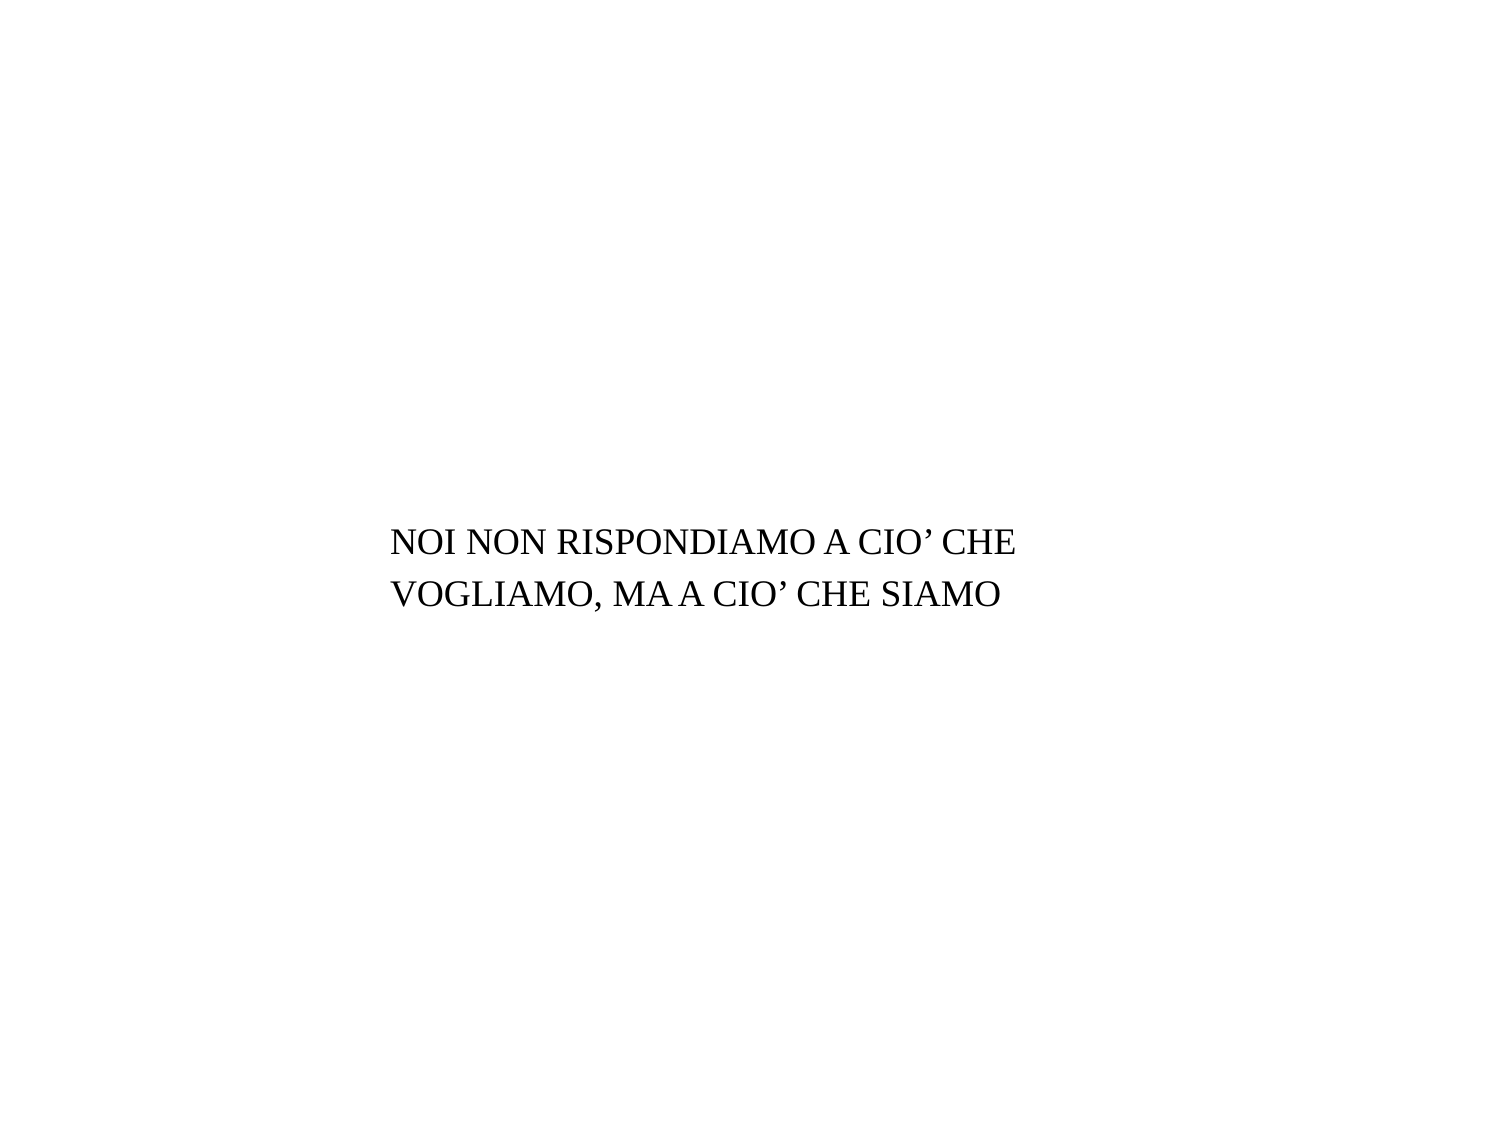

NOI NON RISPONDIAMO A CIO’ CHE VOGLIAMO, MA A CIO’ CHE SIAMO